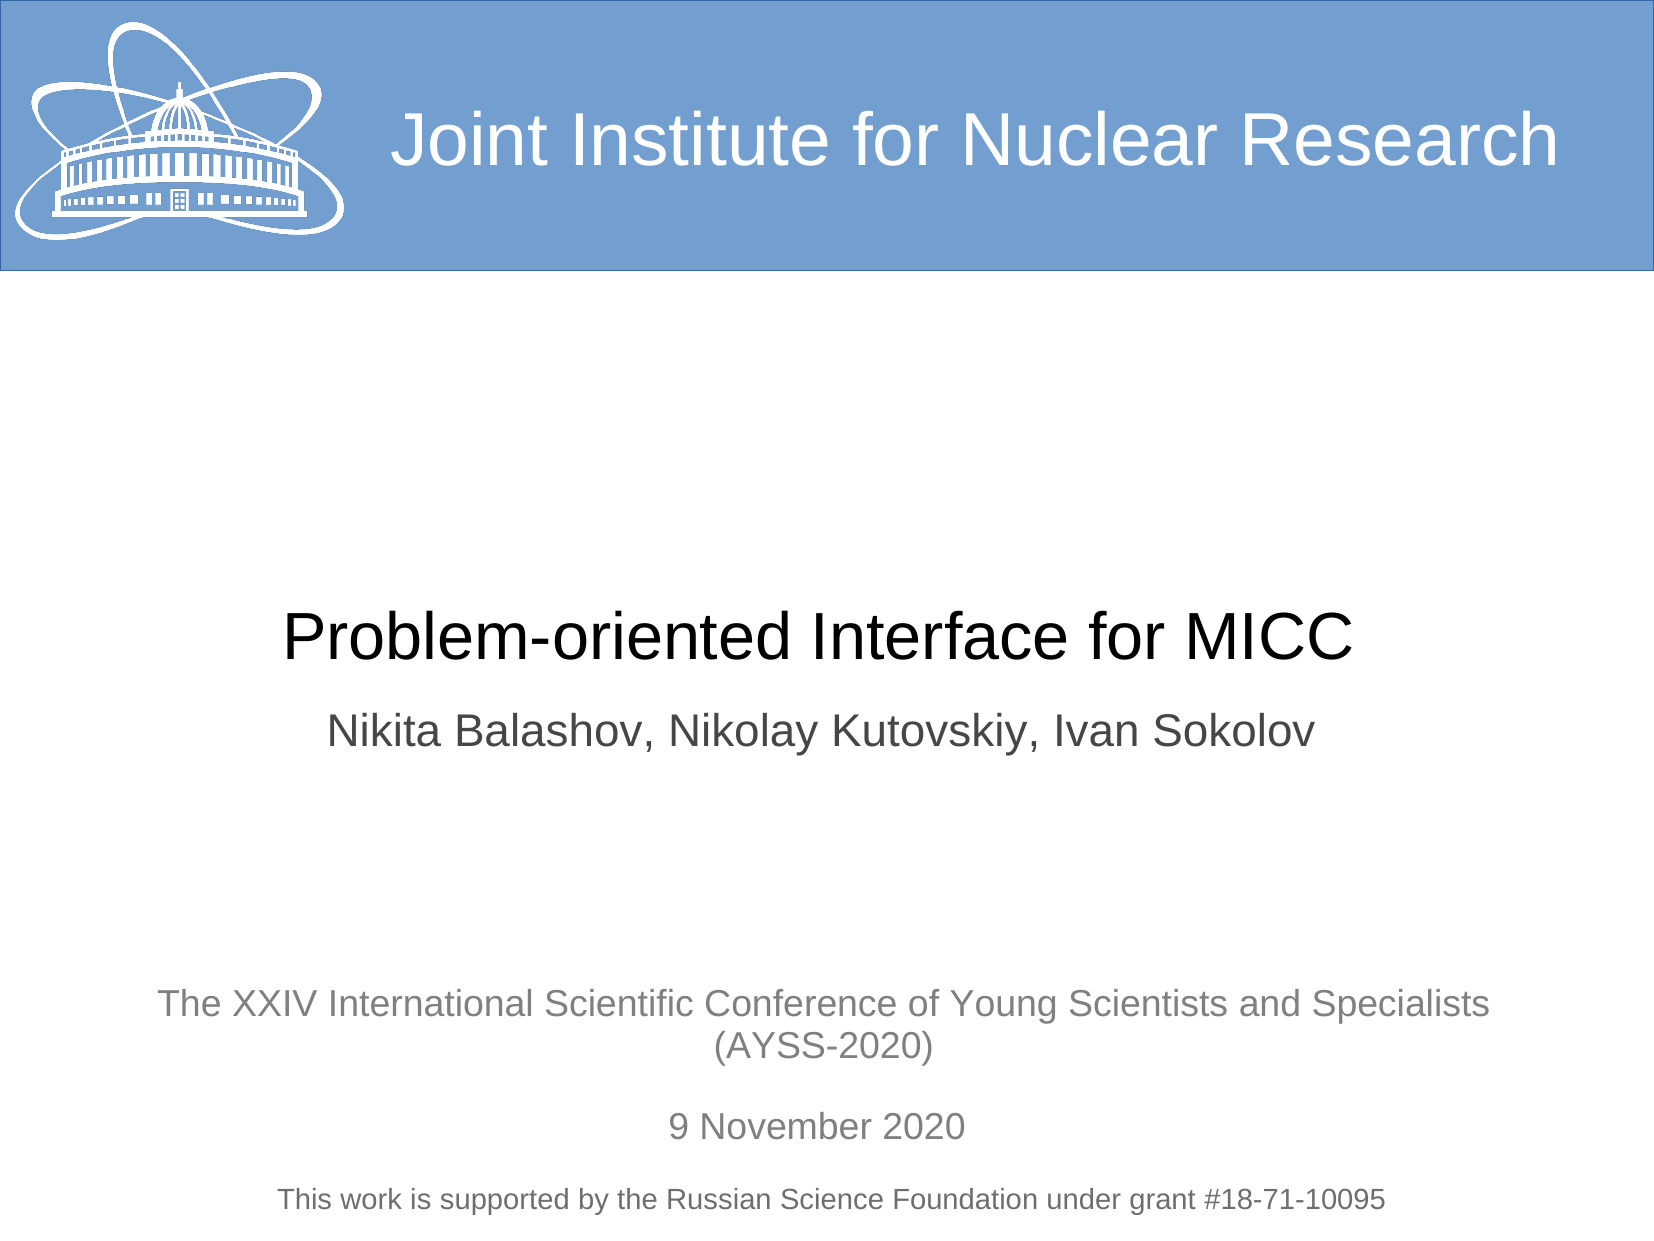

Joint Institute for Nuclear Research
# Problem-oriented Interface for MICC
Nikita Balashov, Nikolay Kutovskiy, Ivan Sokolov
The XXIV International Scientific Conference of Young Scientists and Specialists (AYSS-2020)
9 November 2020
This work is supported by the Russian Science Foundation under grant #18-71-10095